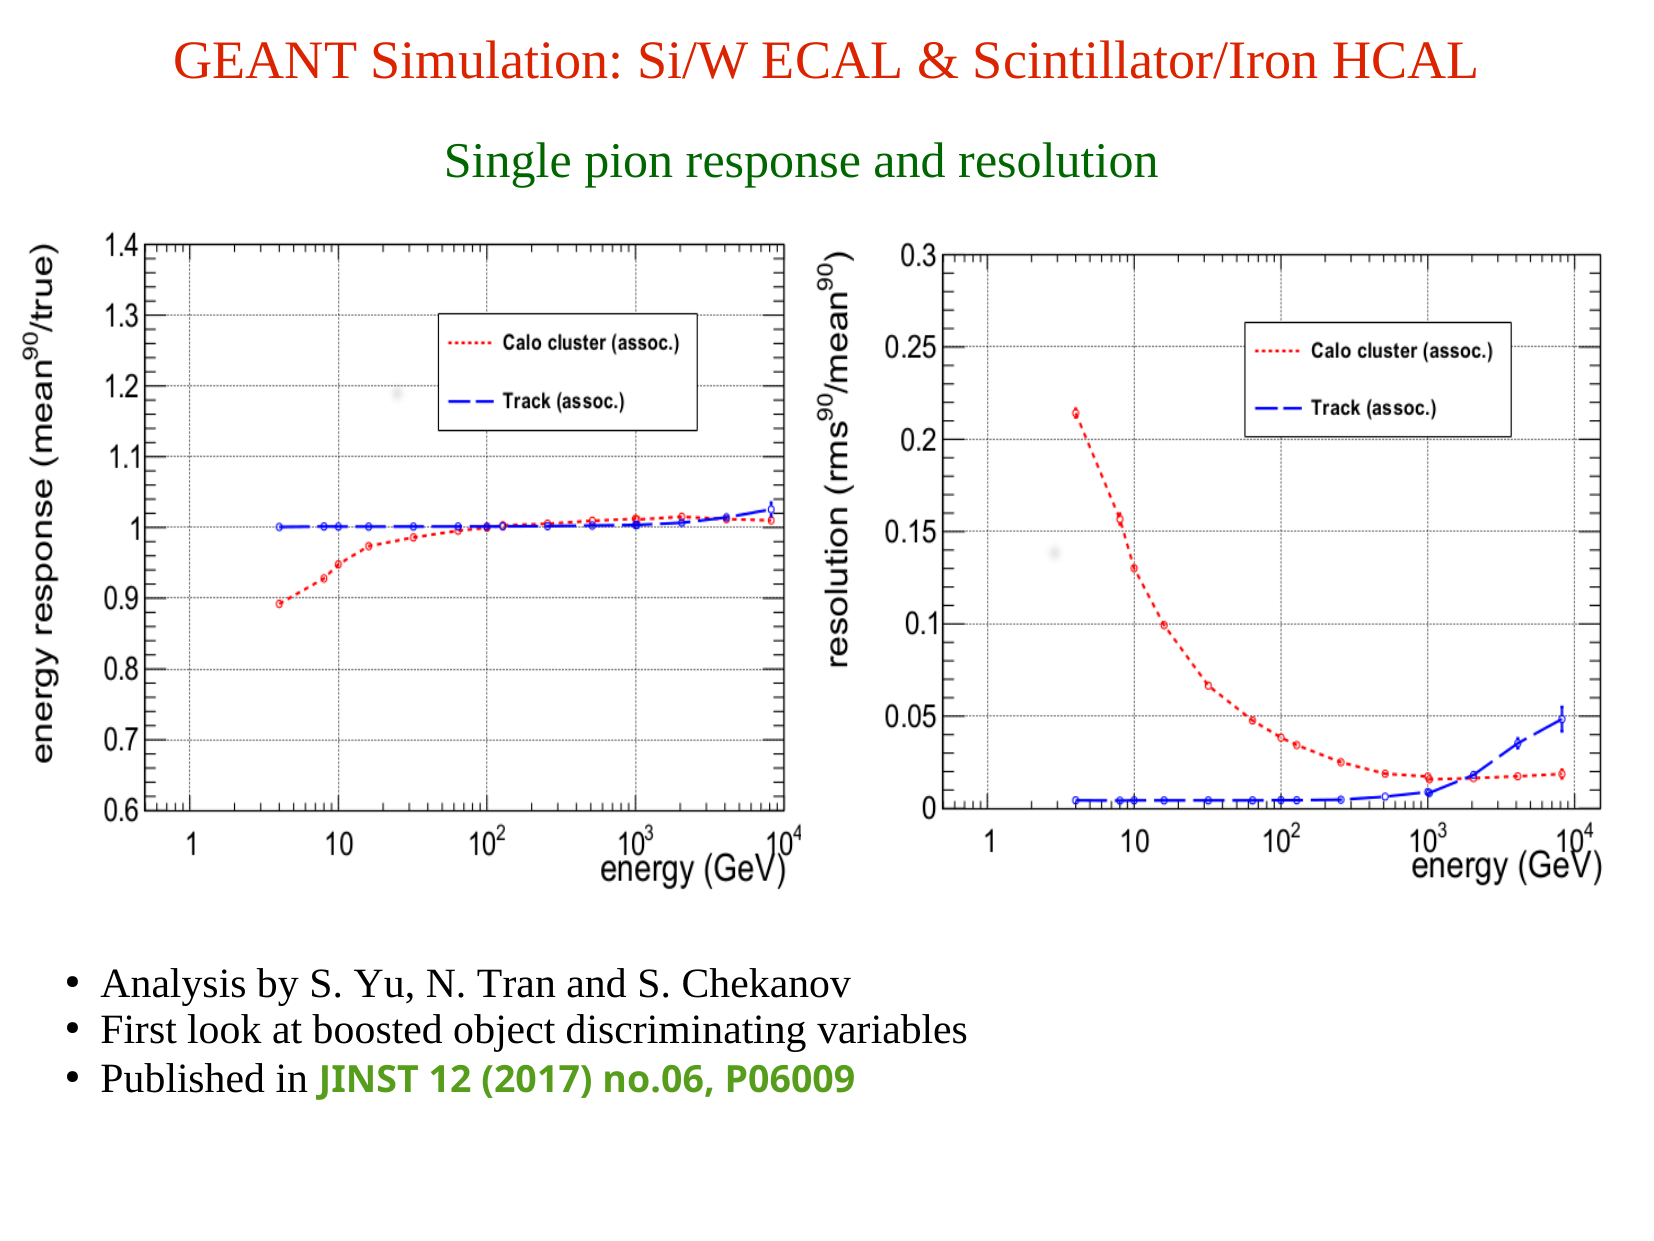

# GEANT Simulation: Si/W ECAL & Scintillator/Iron HCAL
Single pion response and resolution
Analysis by S. Yu, N. Tran and S. Chekanov
First look at boosted object discriminating variables
Published in JINST 12 (2017) no.06, P06009